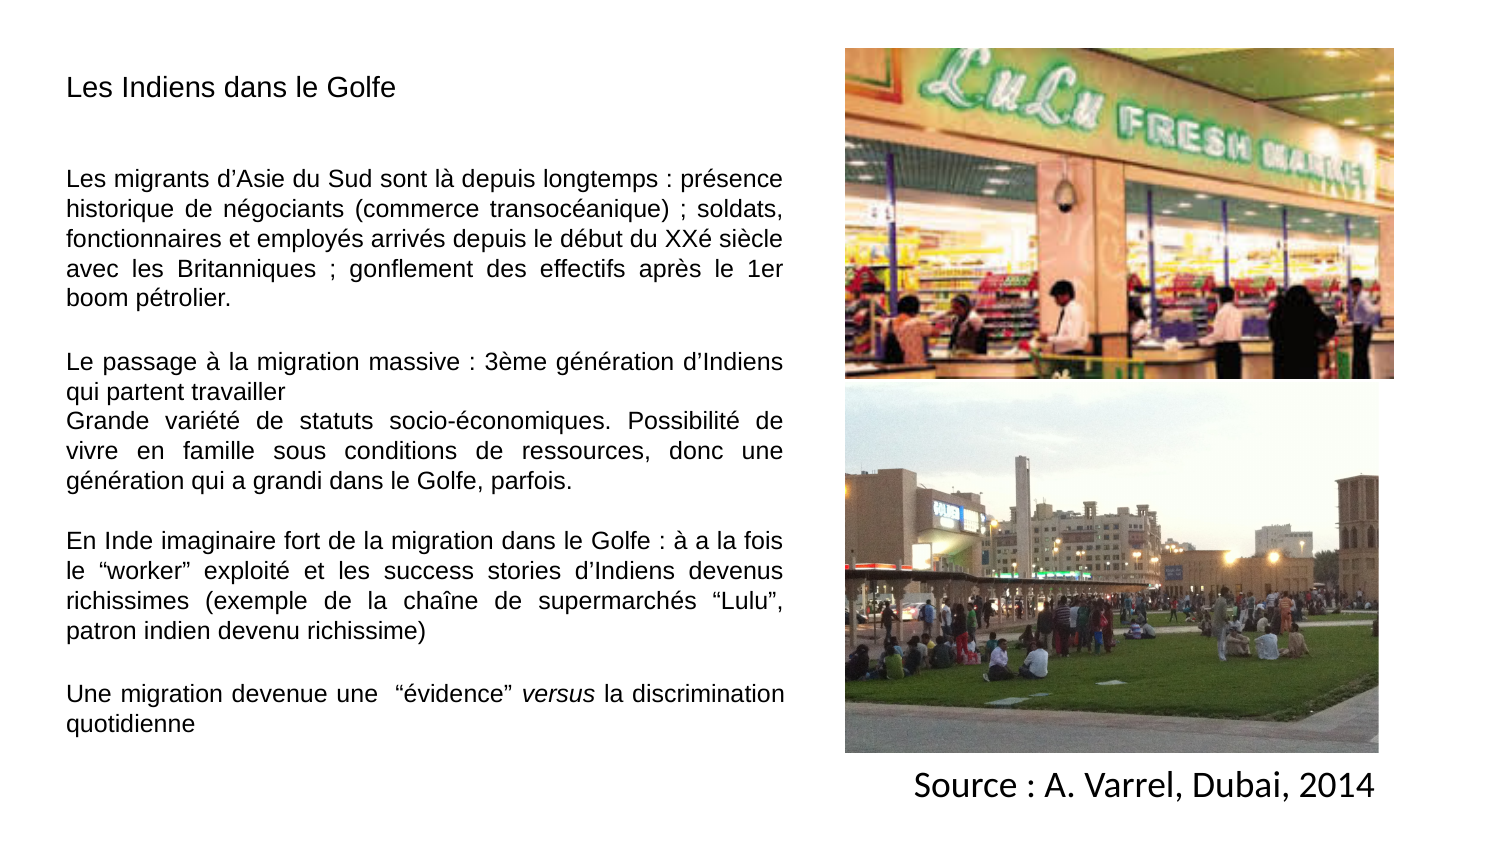

# Les Indiens dans le Golfe
Les migrants d’Asie du Sud sont là depuis longtemps : présence historique de négociants (commerce transocéanique) ; soldats, fonctionnaires et employés arrivés depuis le début du XXé siècle avec les Britanniques ; gonflement des effectifs après le 1er boom pétrolier.
Le passage à la migration massive : 3ème génération d’Indiens qui partent travailler
Grande variété de statuts socio-économiques. Possibilité de vivre en famille sous conditions de ressources, donc une génération qui a grandi dans le Golfe, parfois.
En Inde imaginaire fort de la migration dans le Golfe : à a la fois le “worker” exploité et les success stories d’Indiens devenus richissimes (exemple de la chaîne de supermarchés “Lulu”, patron indien devenu richissime)
Une migration devenue une “évidence” versus la discrimination quotidienne
Source : A. Varrel, Dubai, 2014